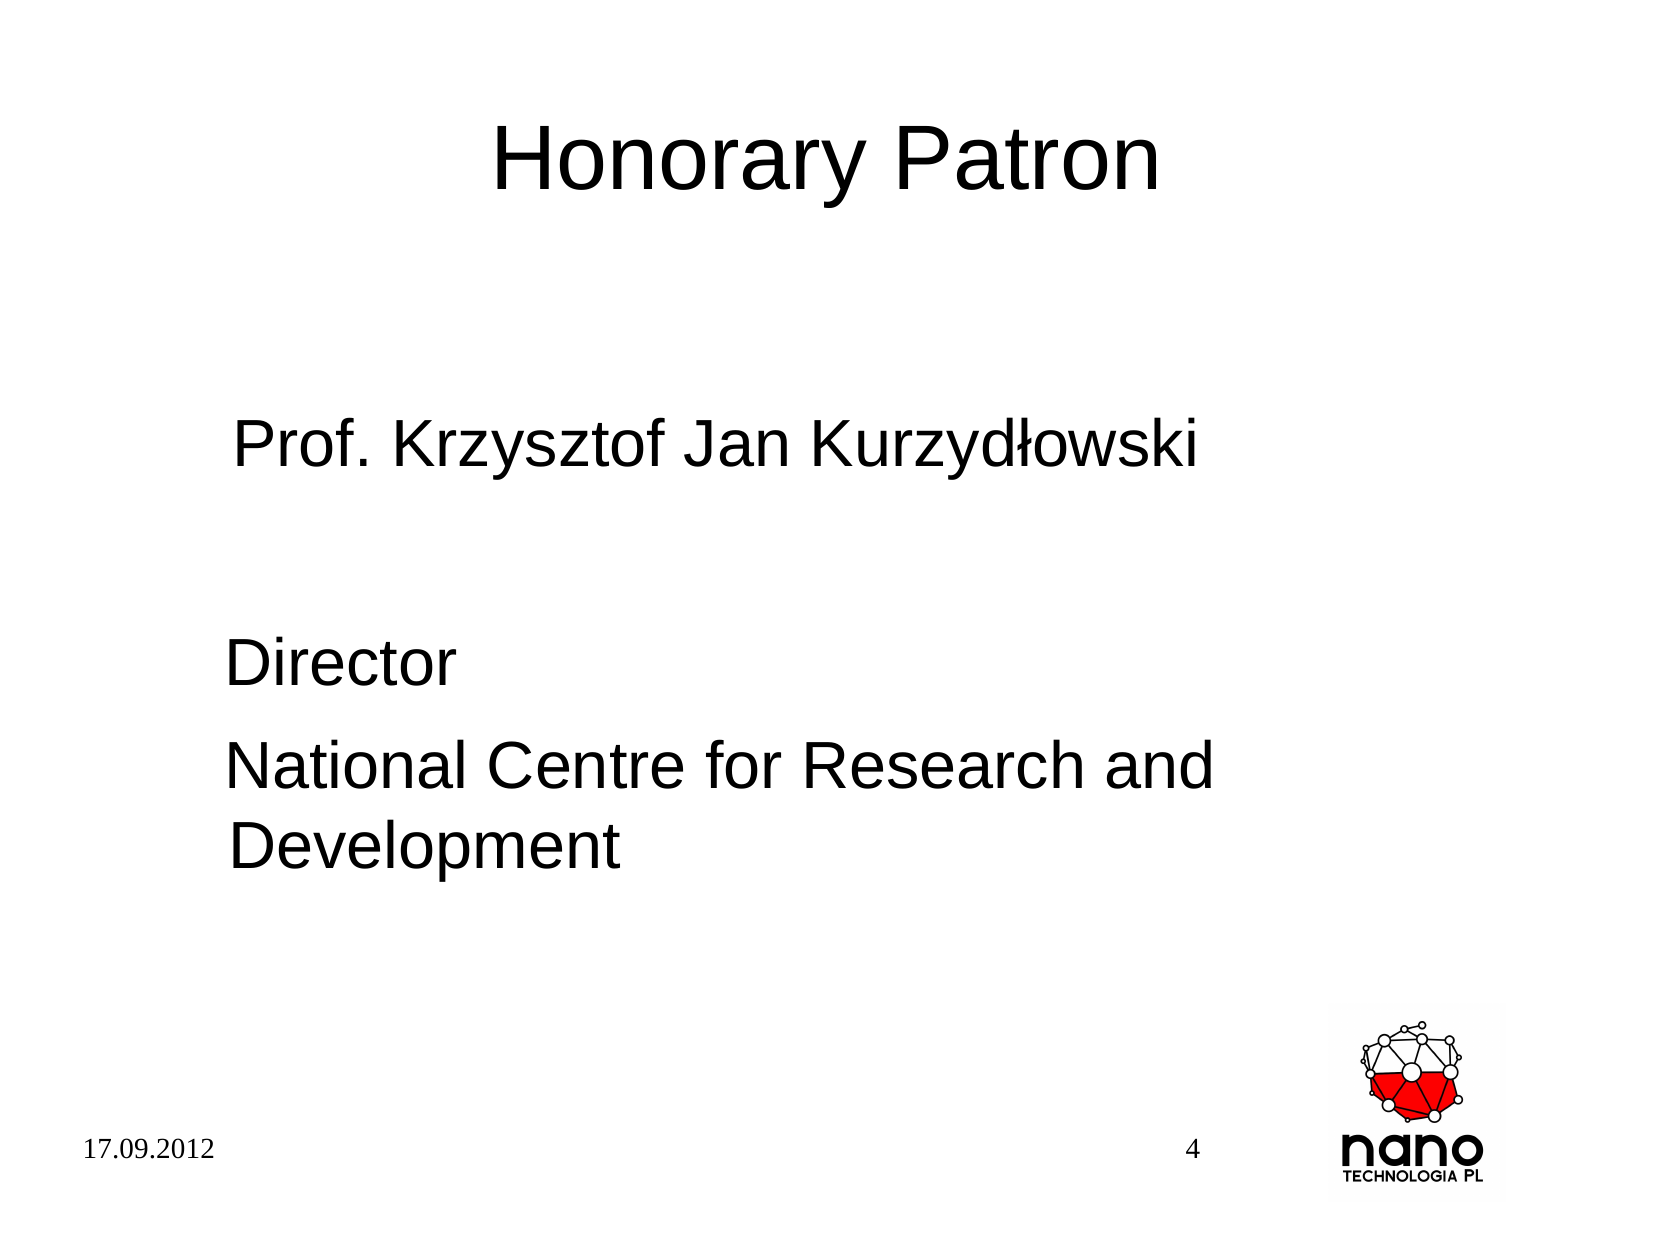

# Honorary Patron
Prof. Krzysztof Jan Kurzydłowski
Director
National Centre for Research and Development
17.09.2012